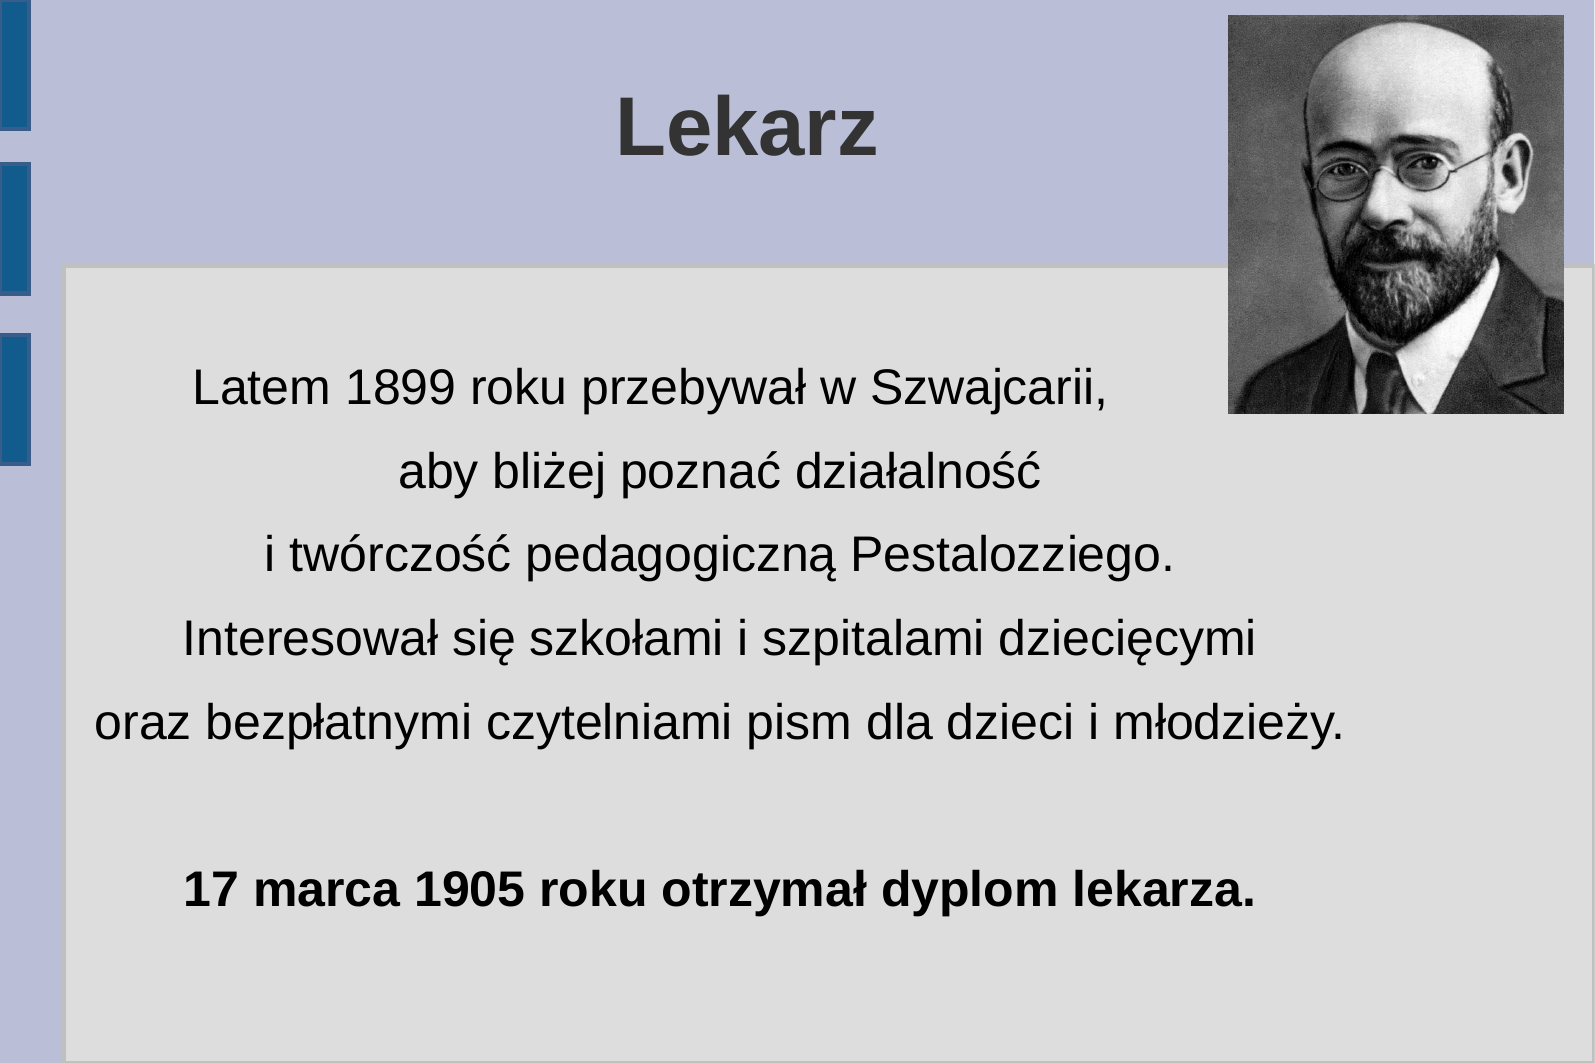

Lekarz
 Latem 1899 roku przebywał w Szwajcarii,
aby bliżej poznać działalność
i twórczość pedagogiczną Pestalozziego.
Interesował się szkołami i szpitalami dziecięcymi
oraz bezpłatnymi czytelniami pism dla dzieci i młodzieży.
17 marca 1905 roku otrzymał dyplom lekarza.